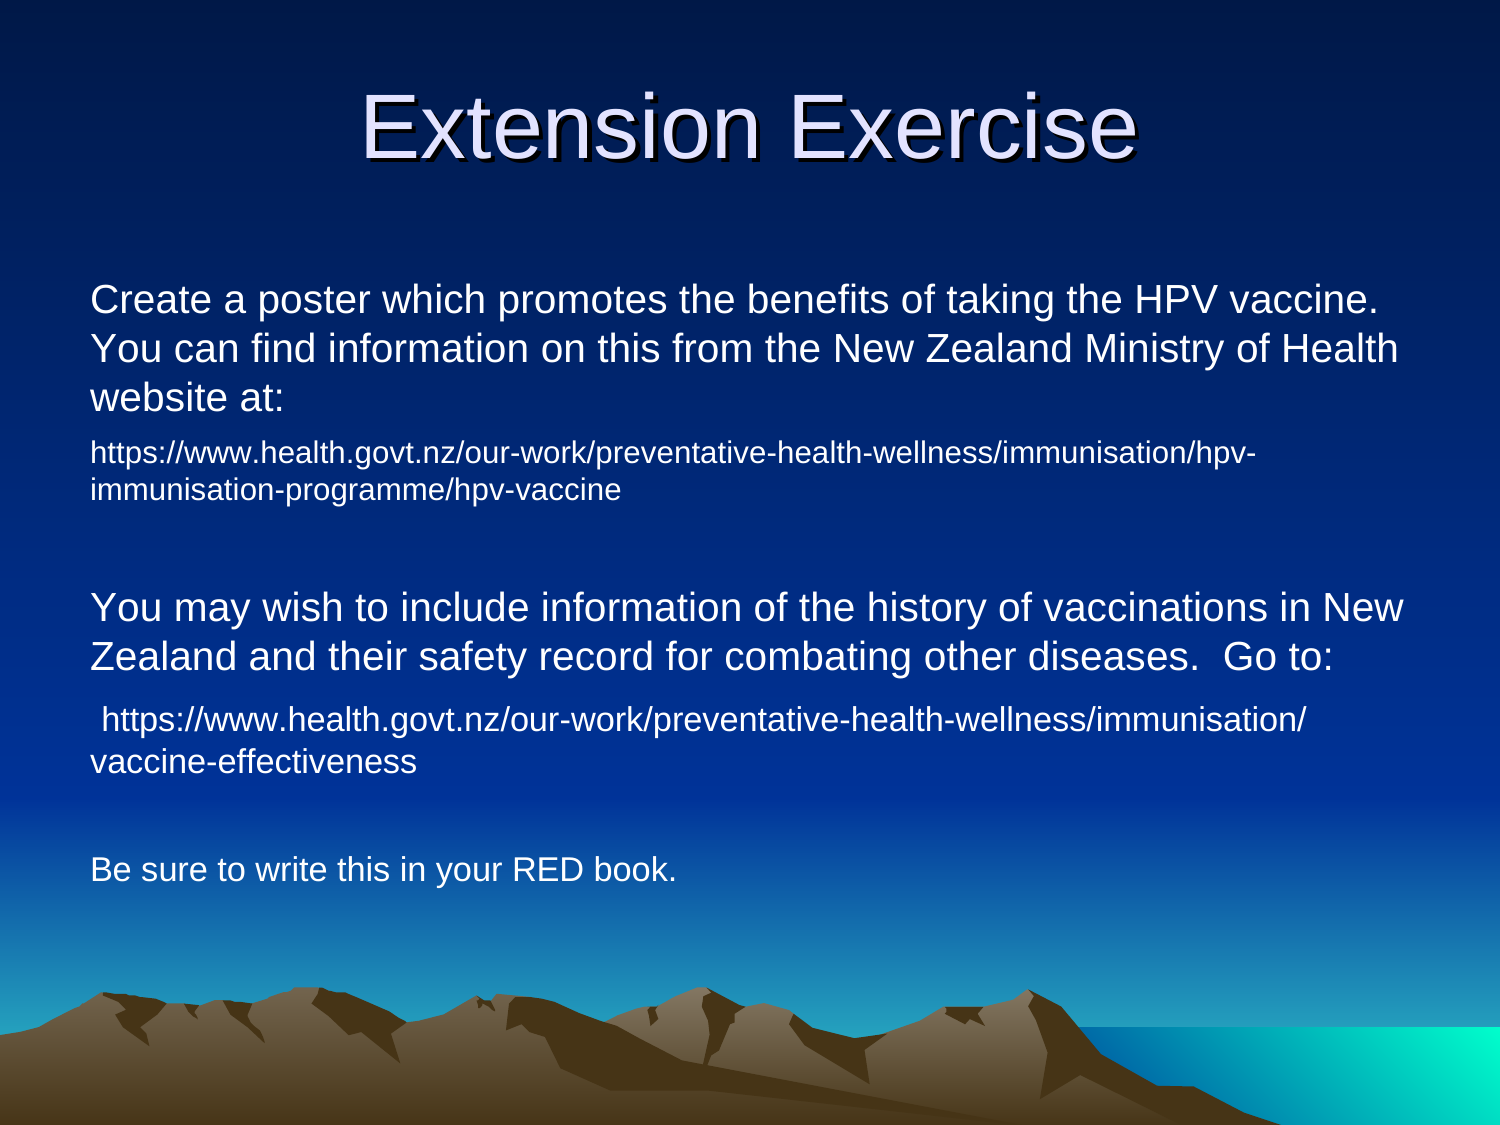

# Extension Exercise
Create a poster which promotes the benefits of taking the HPV vaccine. You can find information on this from the New Zealand Ministry of Health website at:
https://www.health.govt.nz/our-work/preventative-health-wellness/immunisation/hpv-immunisation-programme/hpv-vaccine
You may wish to include information of the history of vaccinations in New Zealand and their safety record for combating other diseases. Go to:
 https://www.health.govt.nz/our-work/preventative-health-wellness/immunisation/vaccine-effectiveness
Be sure to write this in your RED book.